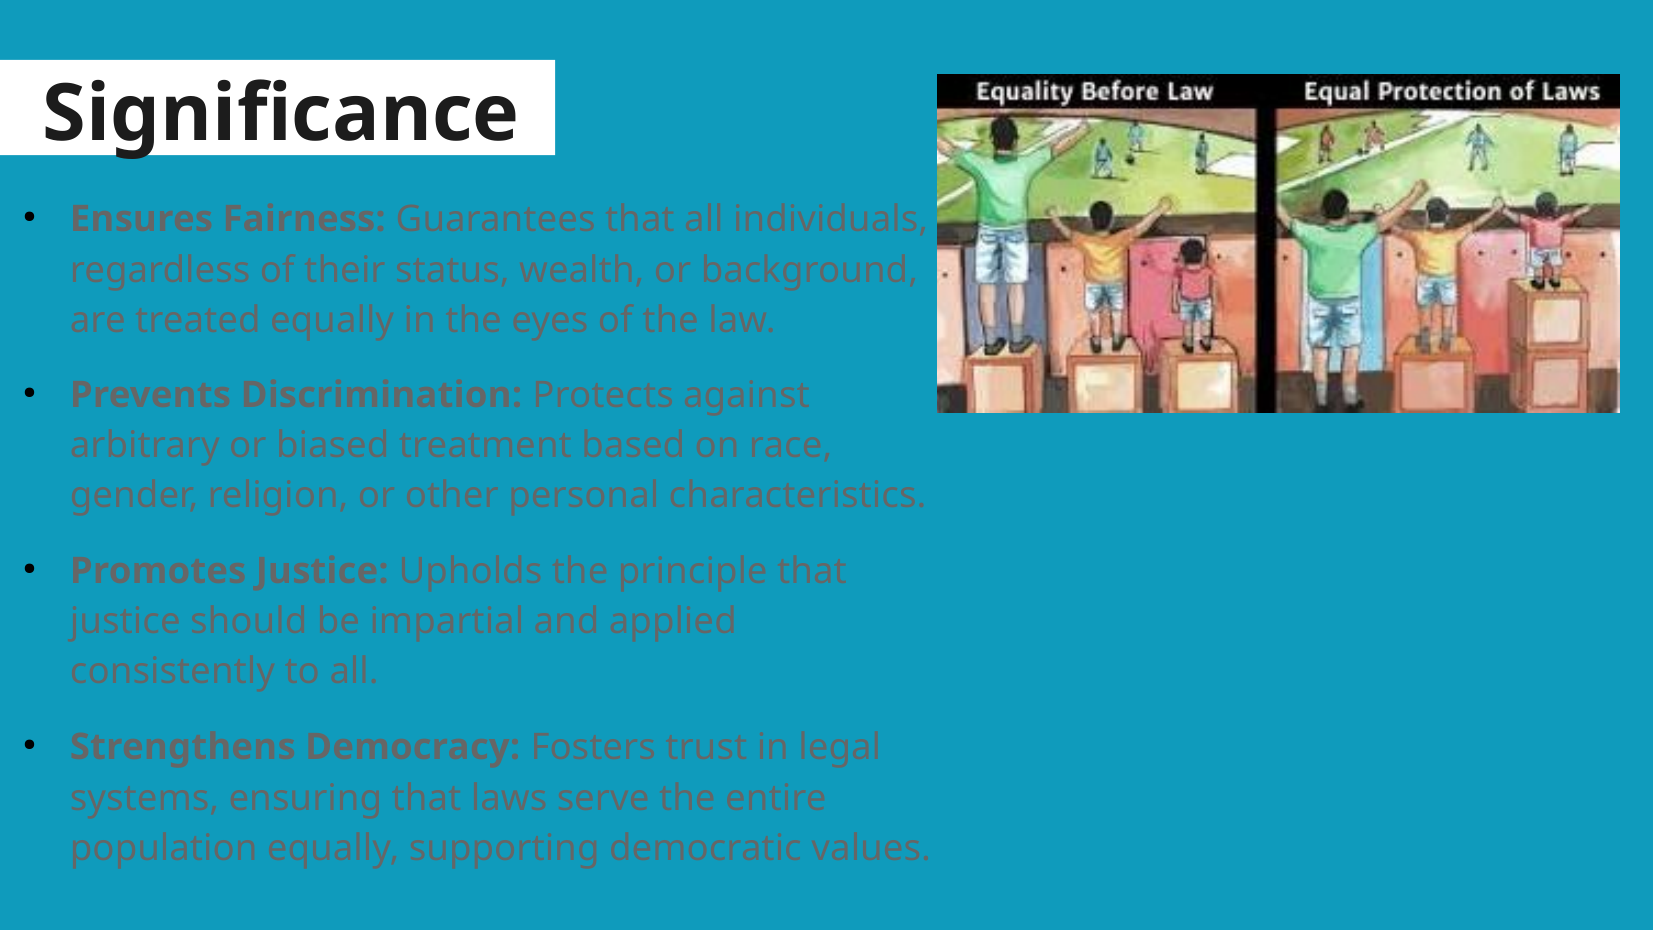

# Significance
Ensures Fairness: Guarantees that all individuals, regardless of their status, wealth, or background, are treated equally in the eyes of the law.
Prevents Discrimination: Protects against arbitrary or biased treatment based on race, gender, religion, or other personal characteristics.
Promotes Justice: Upholds the principle that justice should be impartial and applied consistently to all.
Strengthens Democracy: Fosters trust in legal systems, ensuring that laws serve the entire population equally, supporting democratic values.